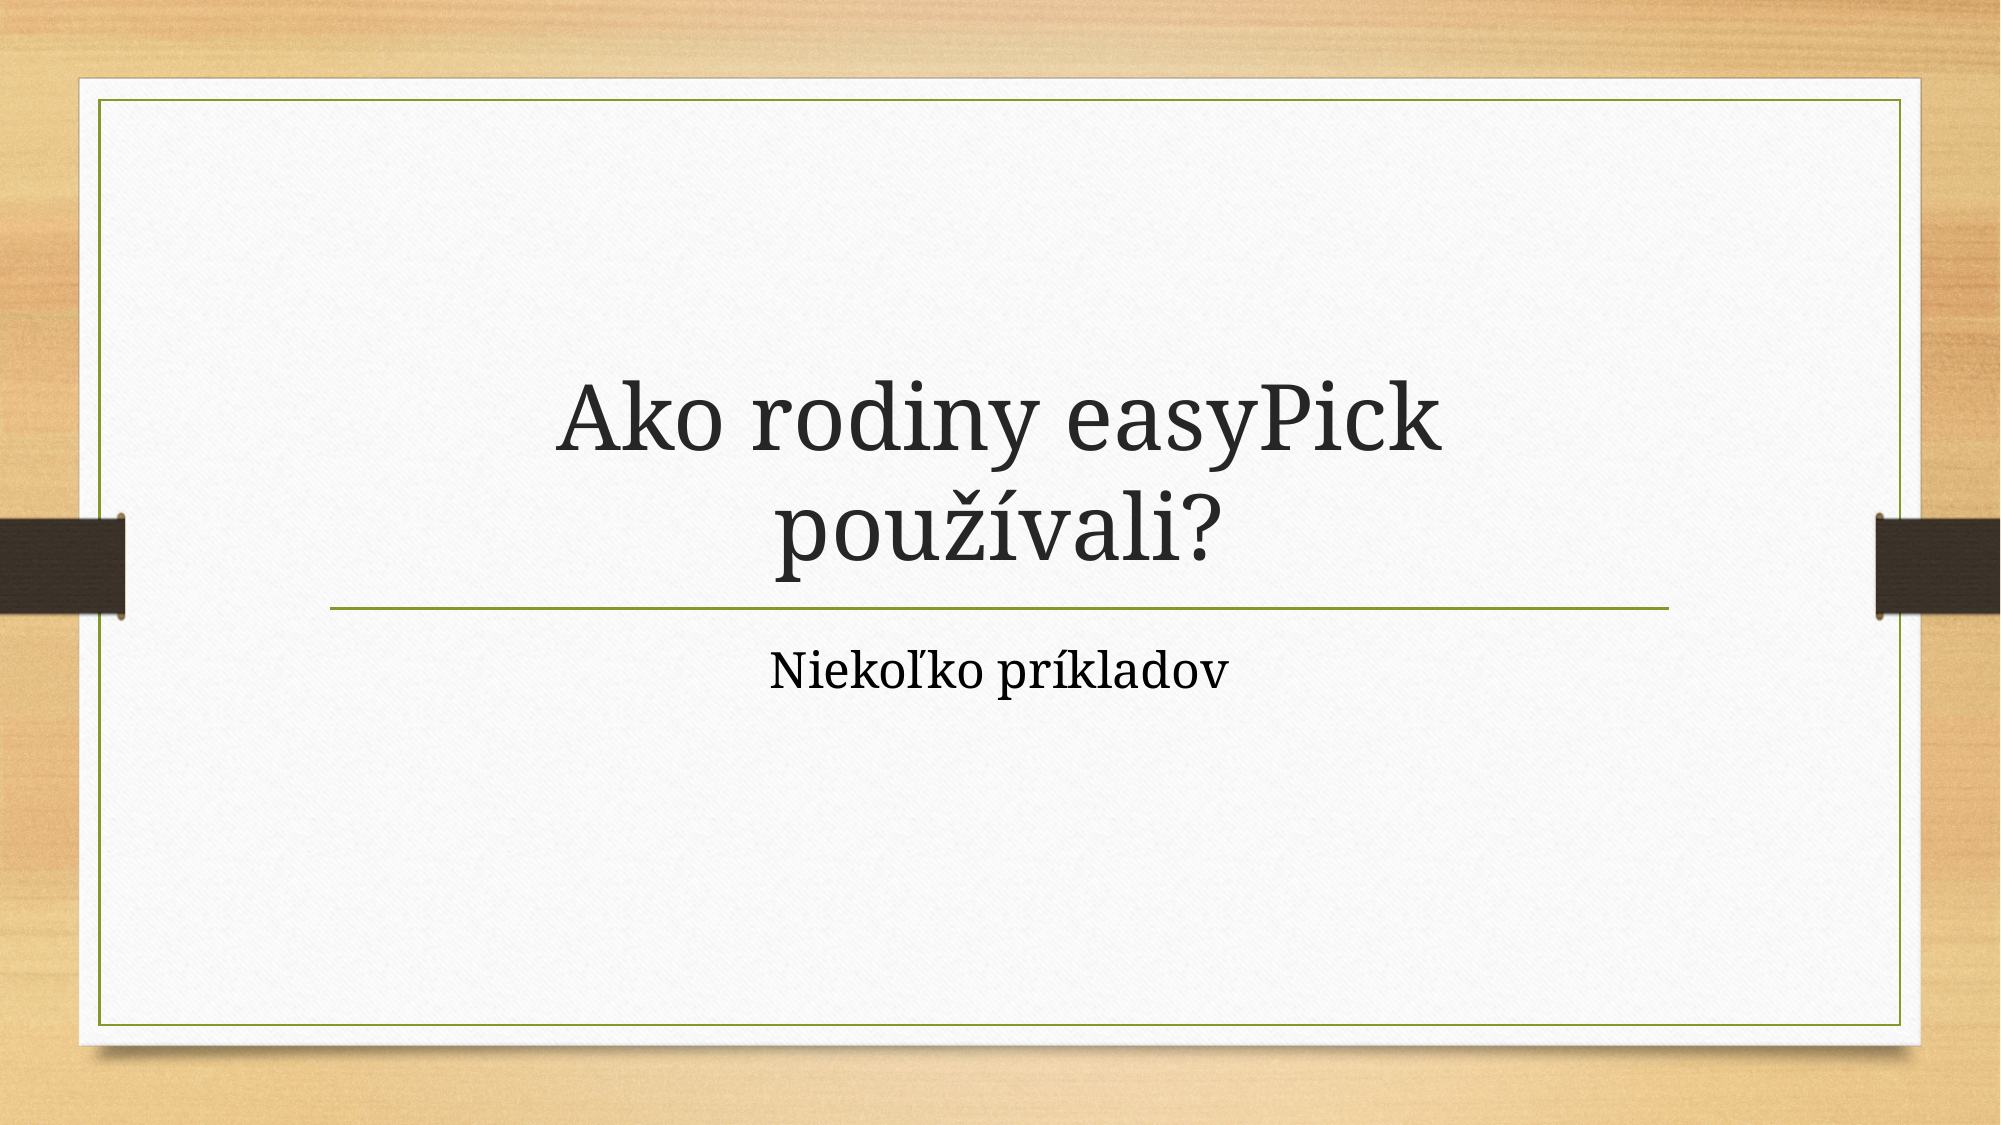

# Ako rodiny easyPick používali?
Niekoľko príkladov